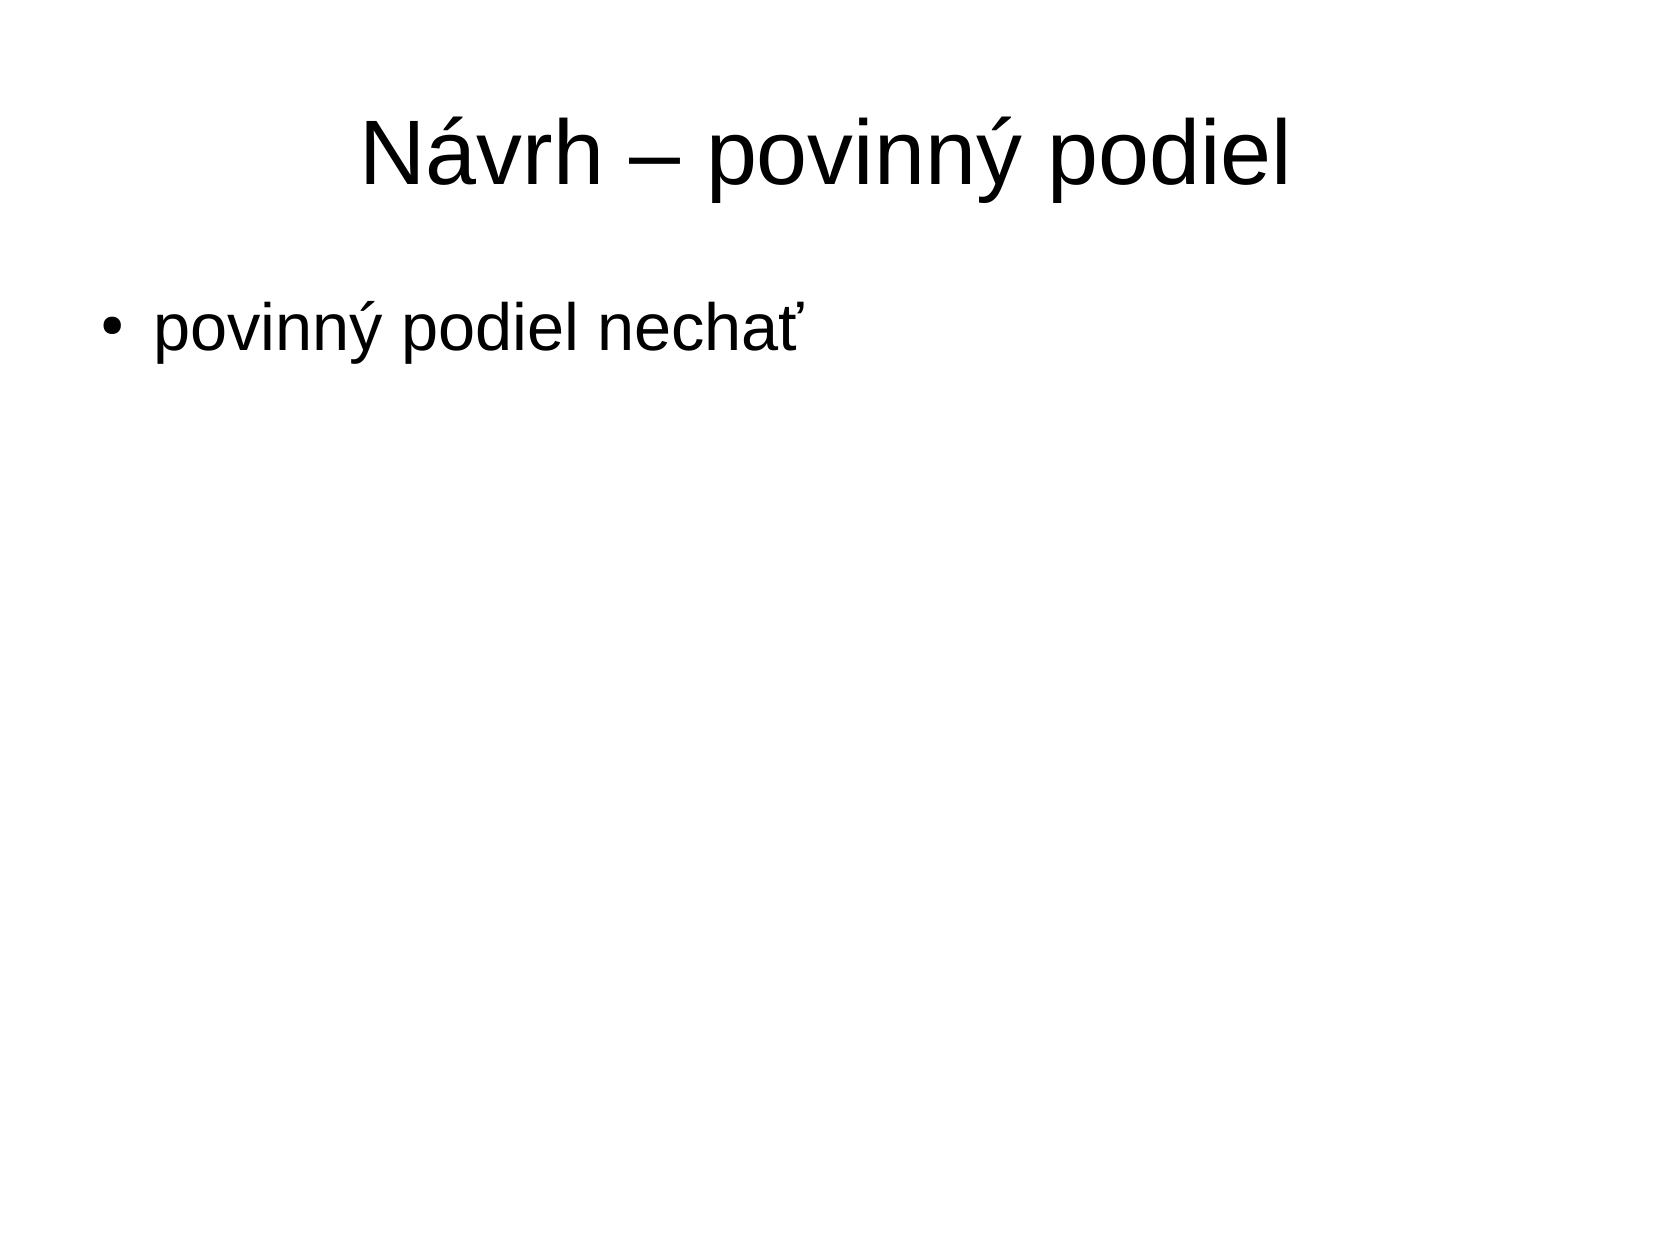

# Návrh – povinný podiel
povinný podiel nechať